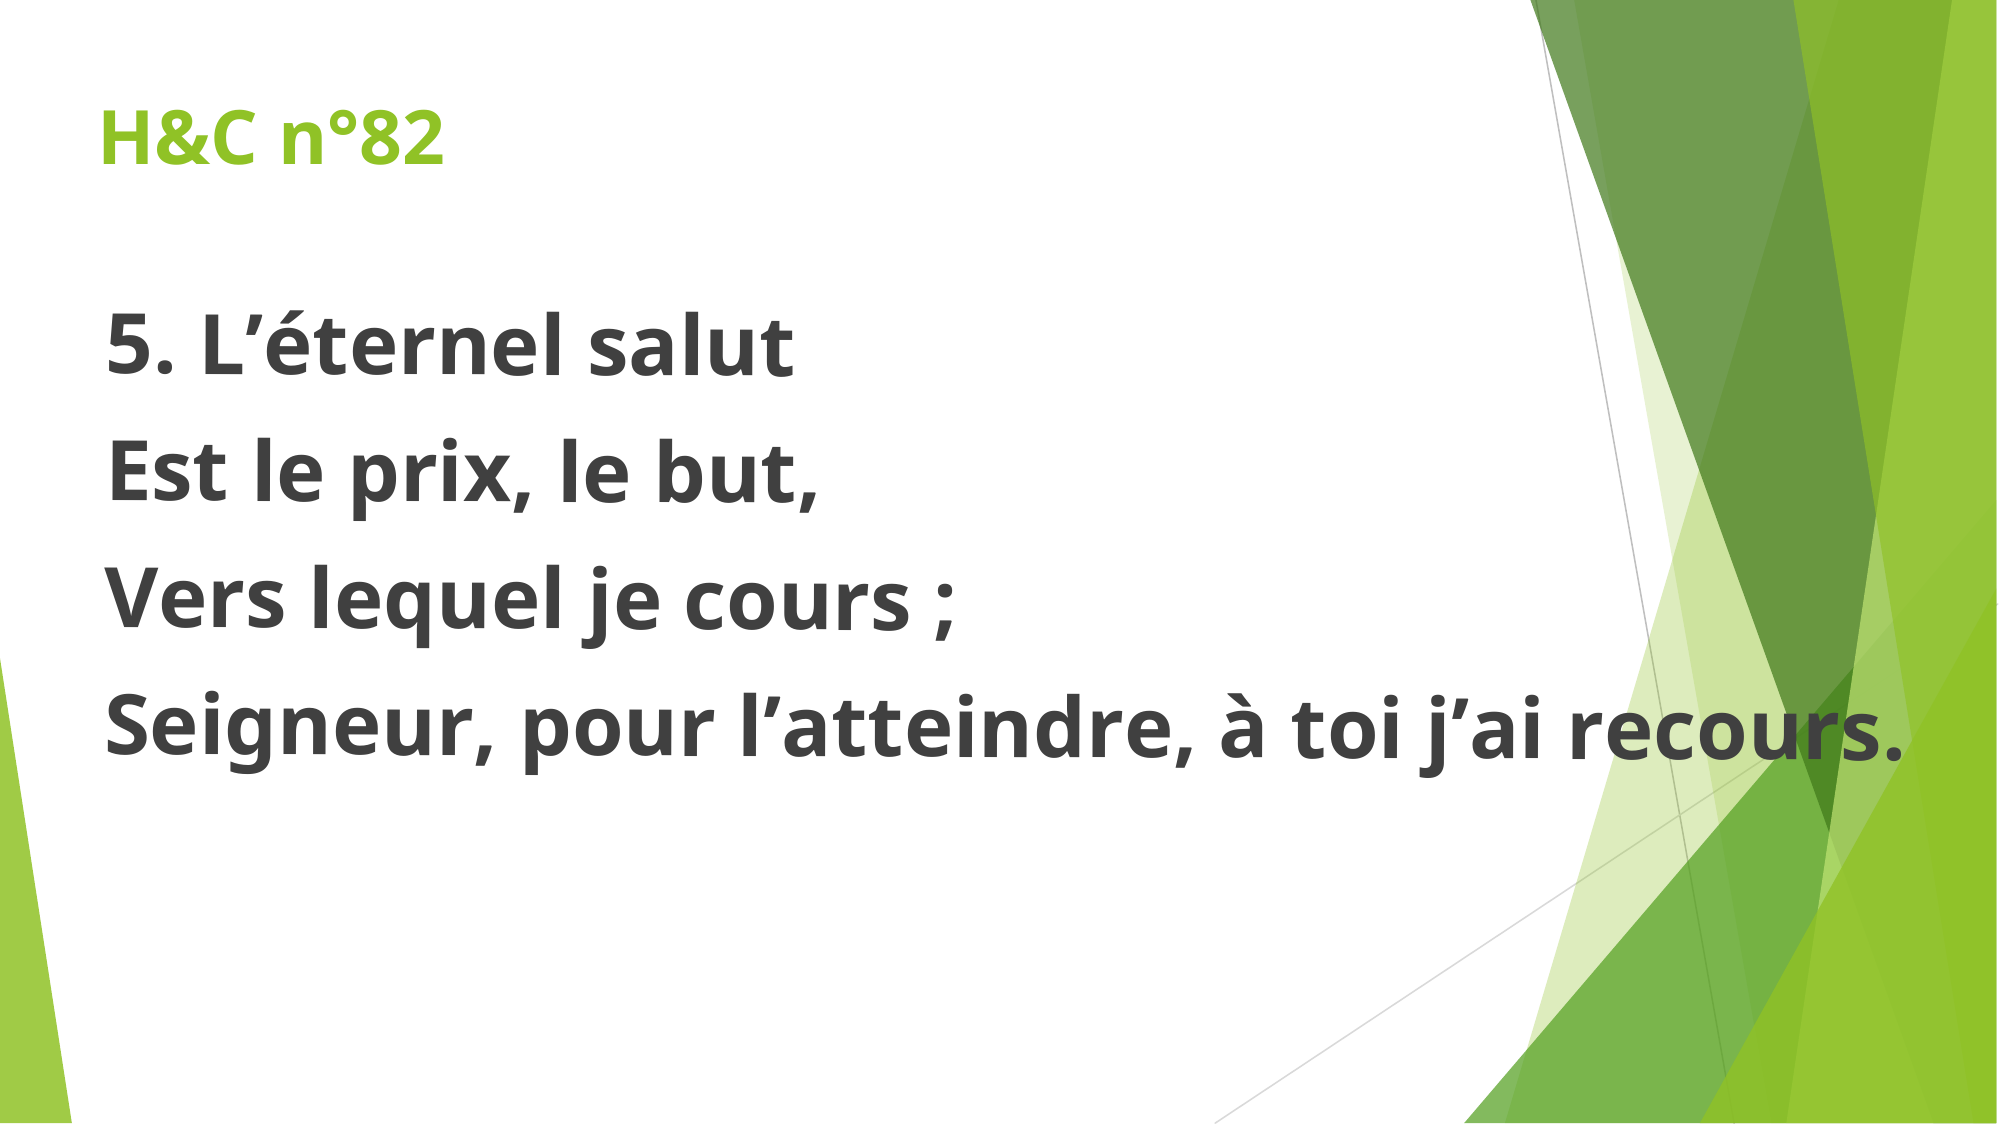

H&C n°82
5. L’éternel salut
Est le prix, le but,
Vers lequel je cours ;
Seigneur, pour l’atteindre, à toi j’ai recours.